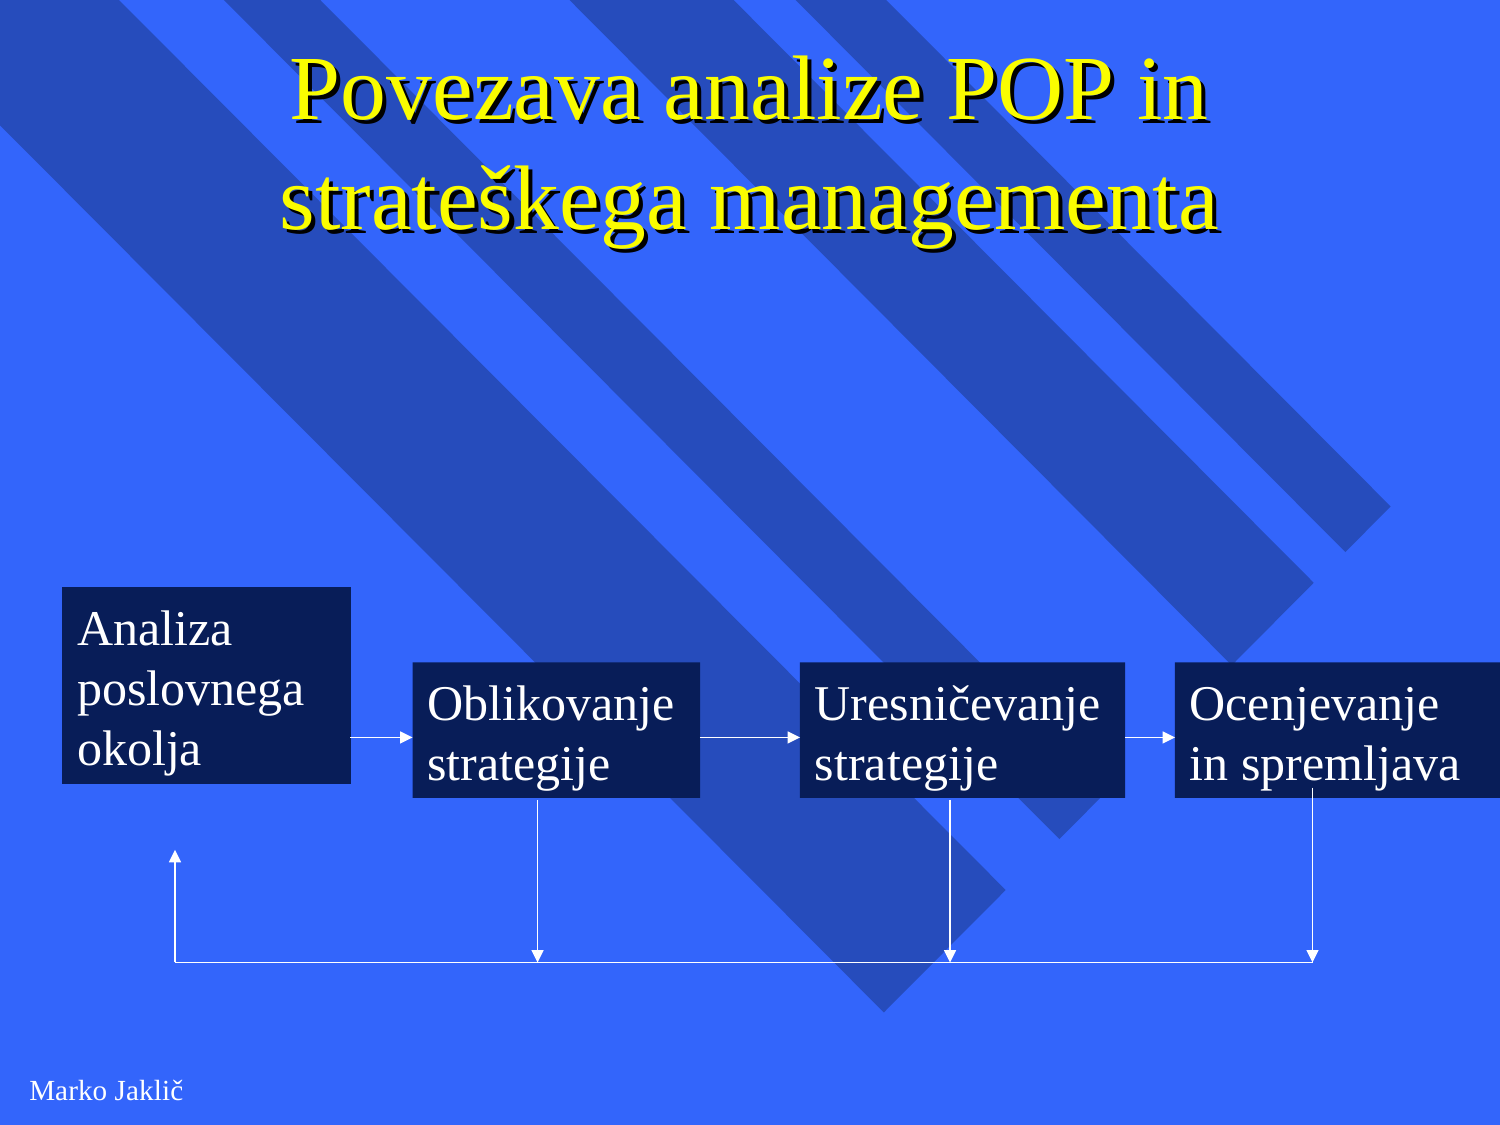

# Povezava analize POP in strateškega managementa
Analiza poslovnega okolja
Oblikovanje strategije
Uresničevanje strategije
Ocenjevanje in spremljava